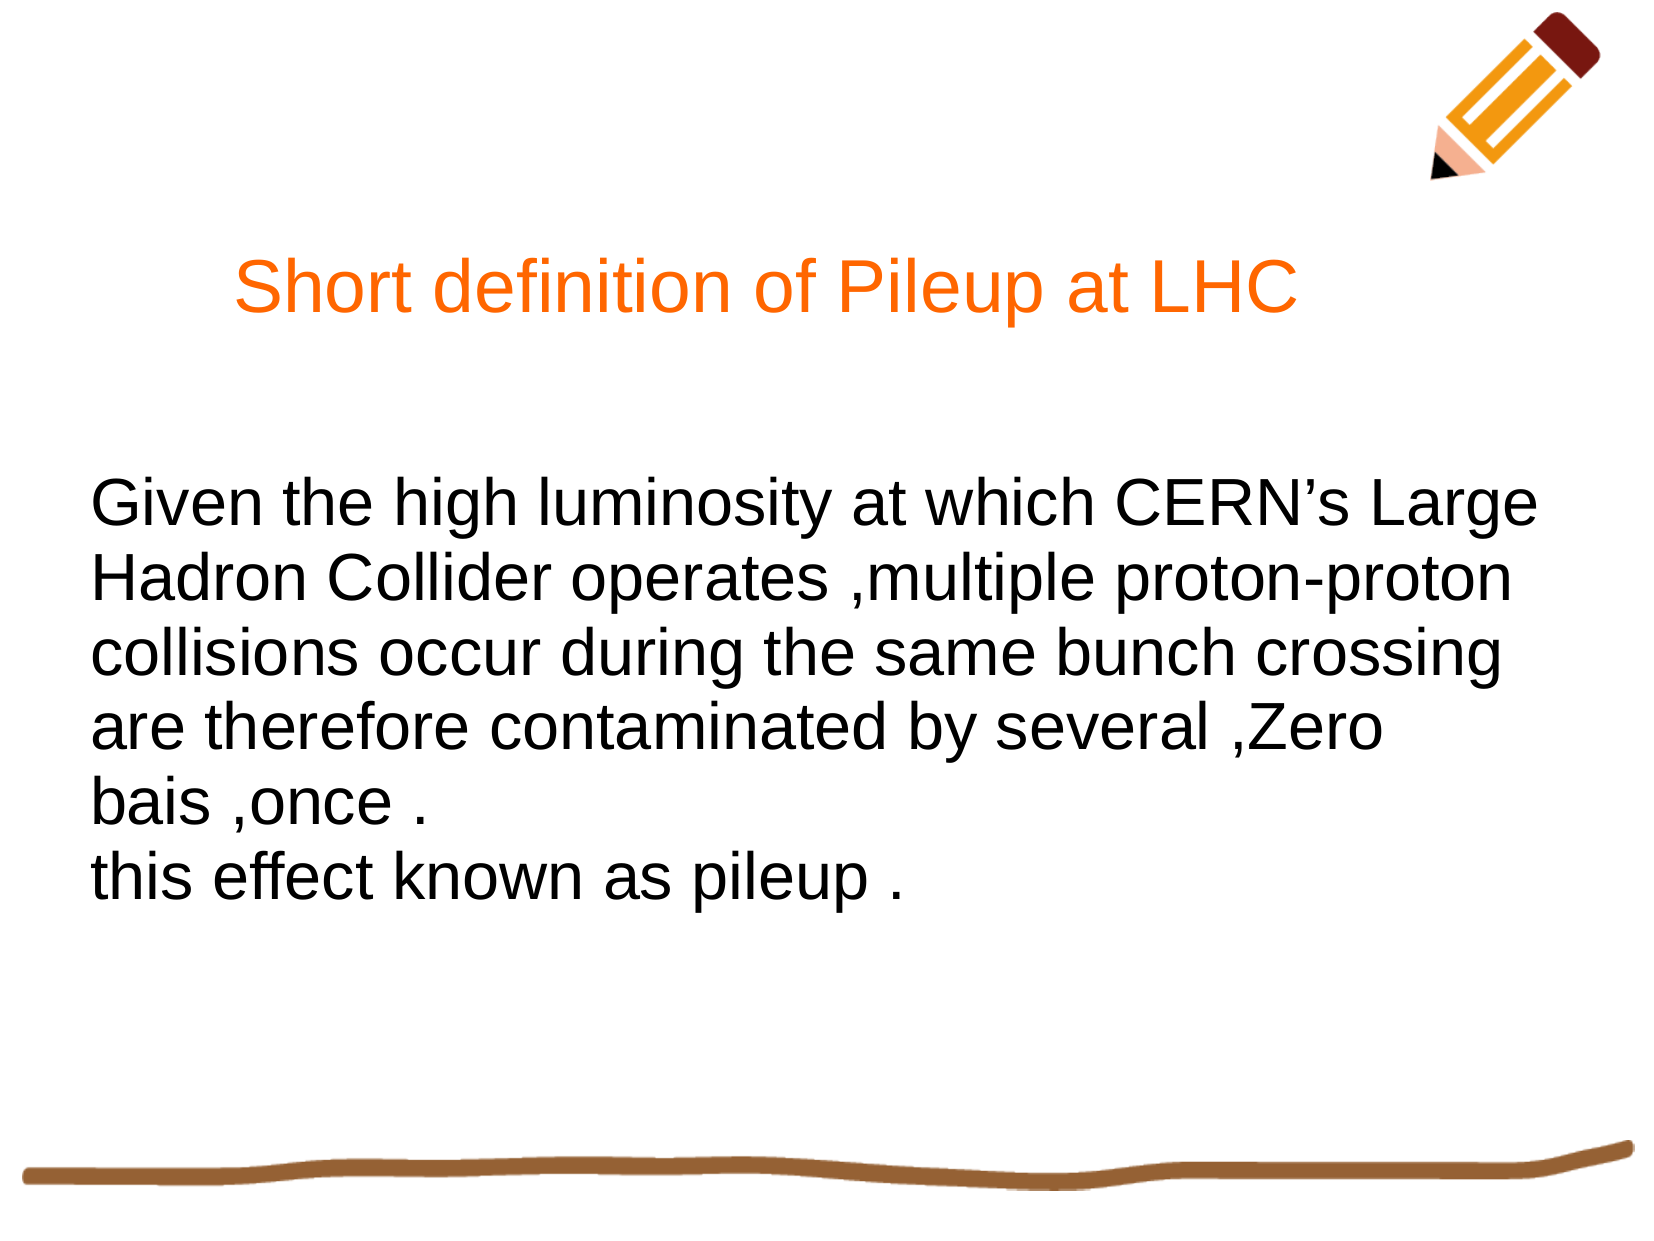

# Short definition of Pileup at LHC
Given the high luminosity at which CERN’s Large Hadron Collider operates ,multiple proton-proton collisions occur during the same bunch crossing are therefore contaminated by several ,Zero bais ,once .
this effect known as pileup .